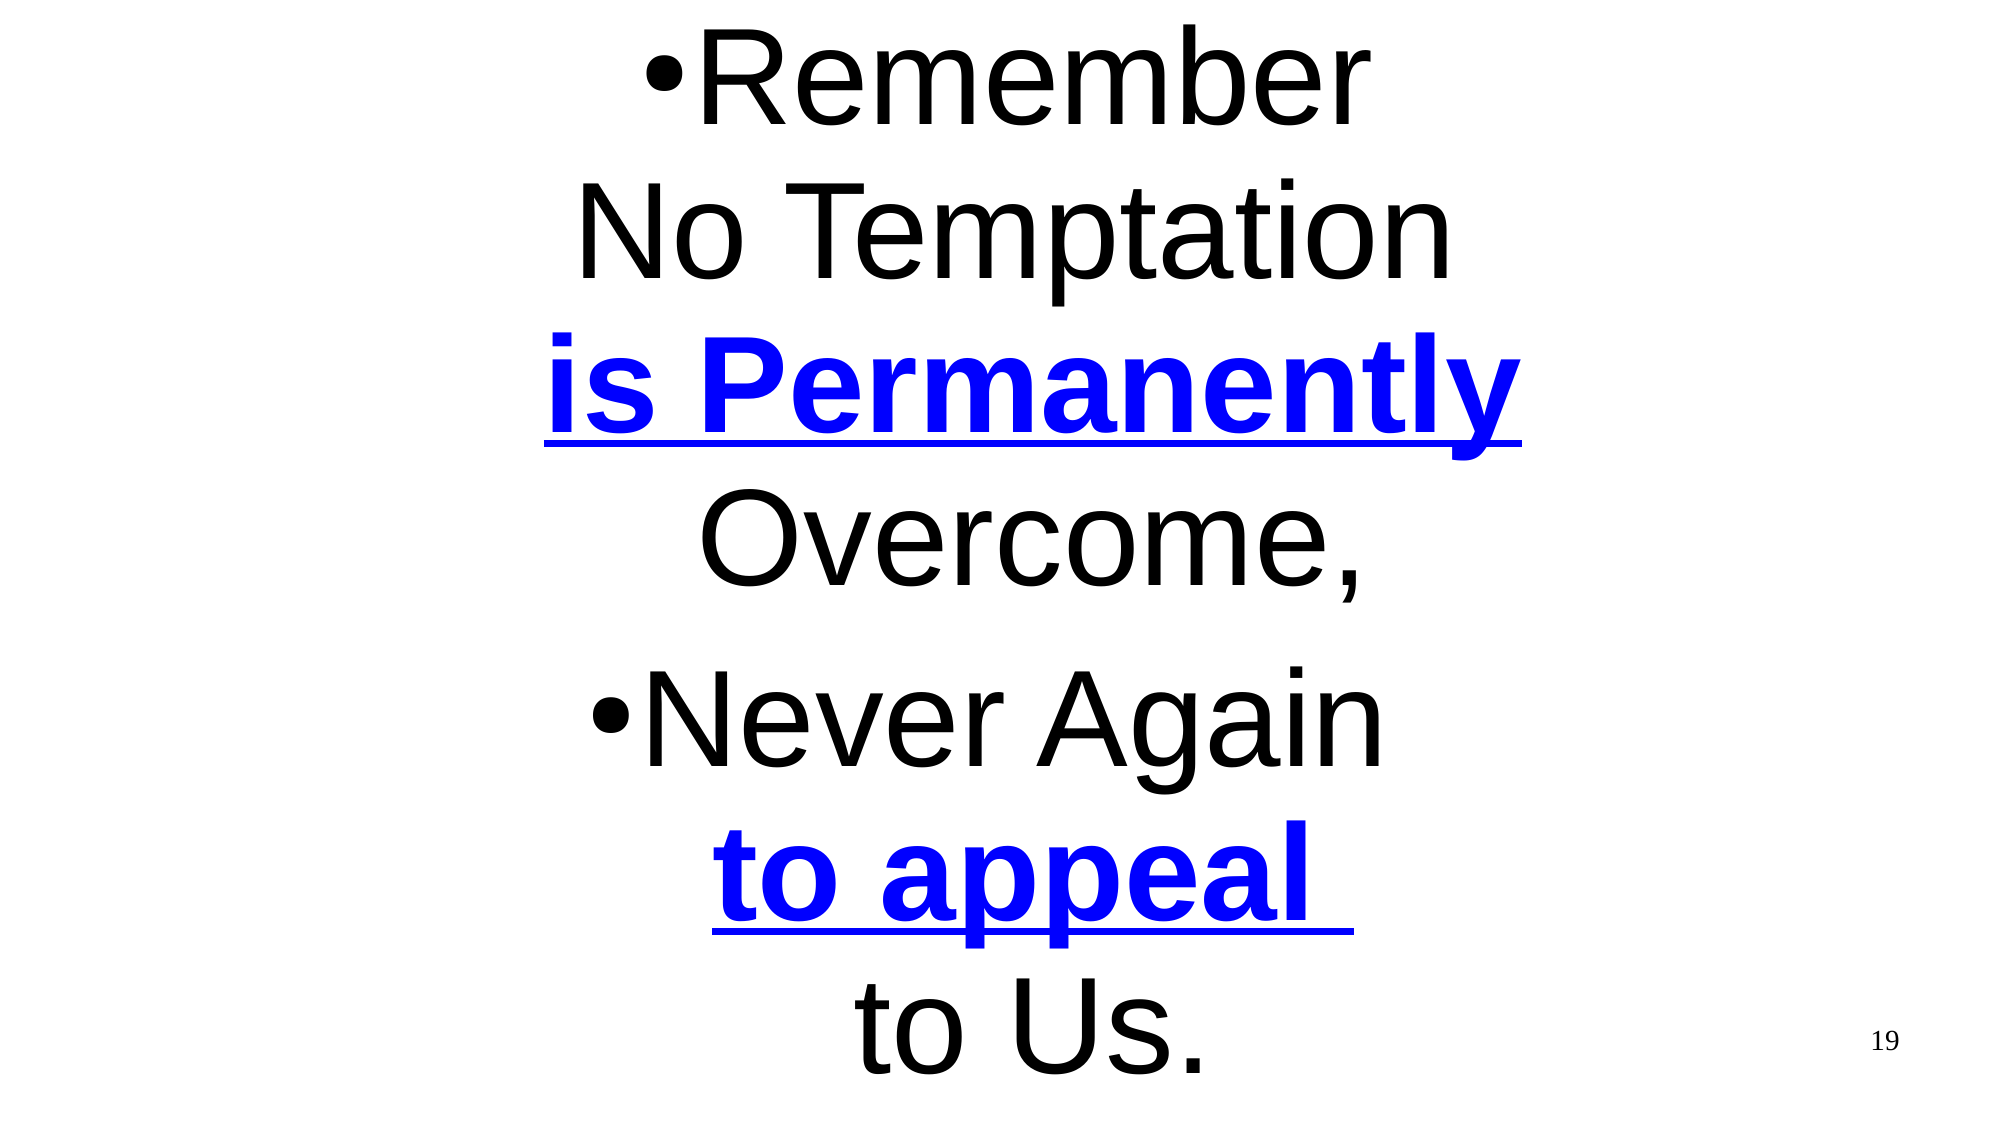

# Remember No Temptation is Permanently Overcome,
Never Again
to appeal
to Us.
19